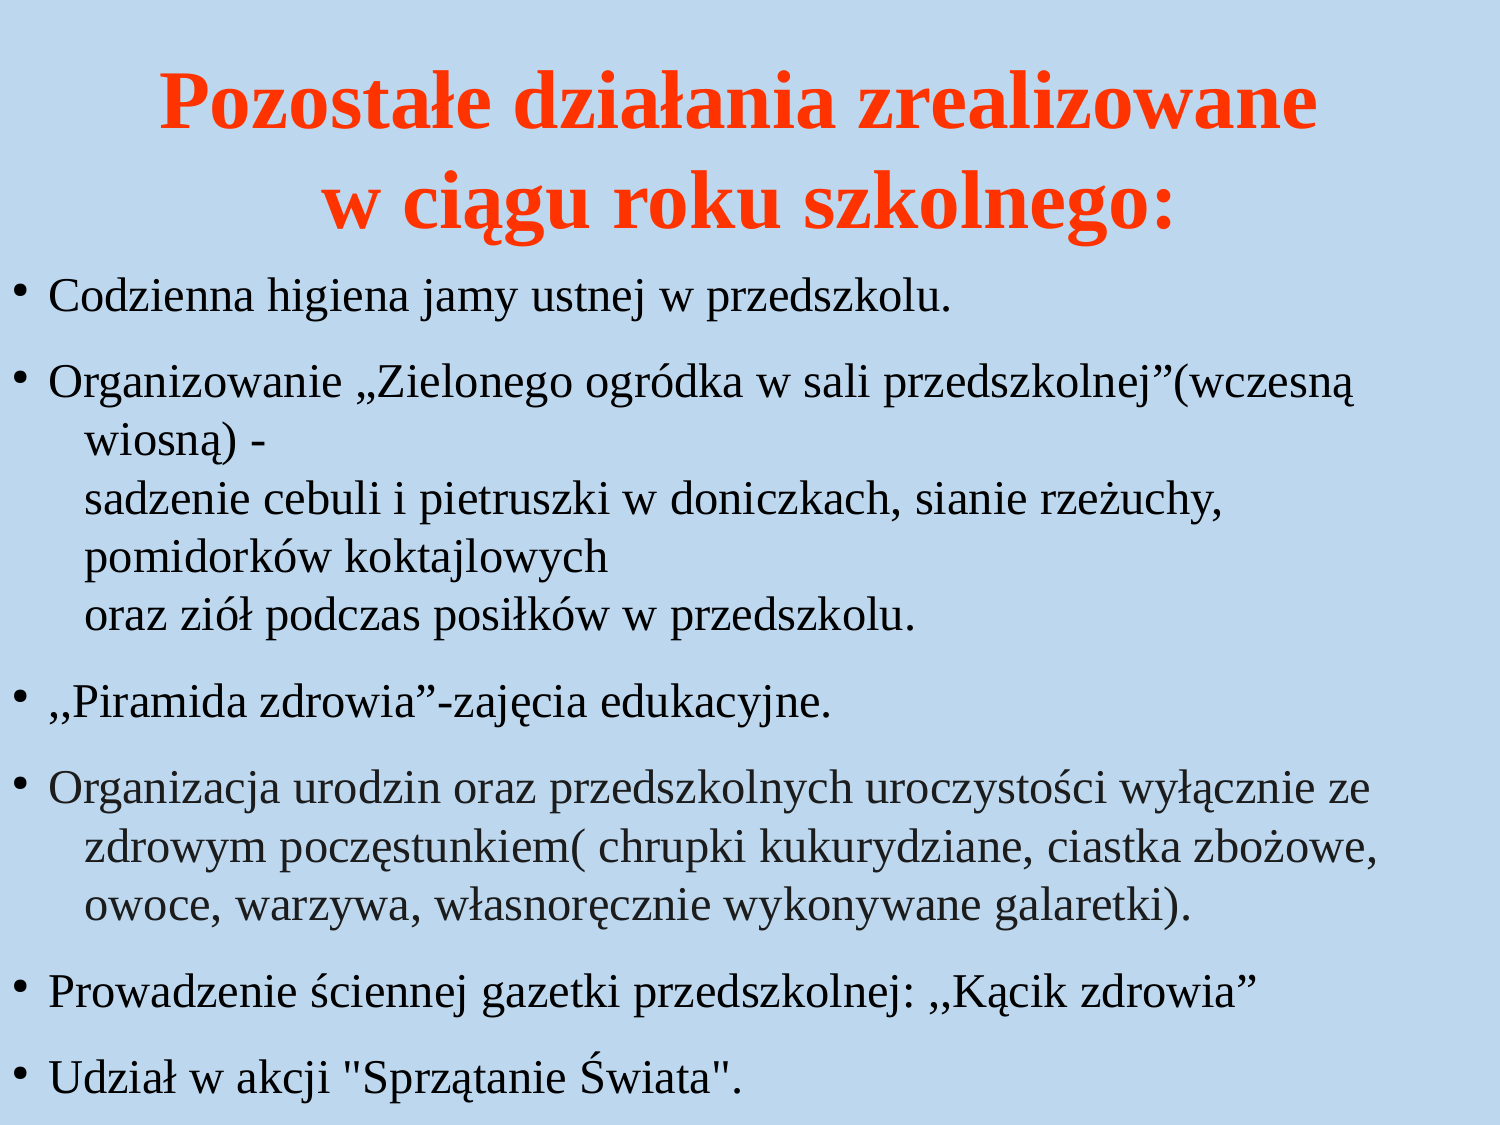

# Pozostałe działania zrealizowane w ciągu roku szkolnego:
Codzienna higiena jamy ustnej w przedszkolu.
Organizowanie „Zielonego ogródka w sali przedszkolnej”(wczesną wiosną) -
sadzenie cebuli i pietruszki w doniczkach, sianie rzeżuchy, pomidorków koktajlowych
oraz ziół podczas posiłków w przedszkolu.
,,Piramida zdrowia”-zajęcia edukacyjne.
Organizacja urodzin oraz przedszkolnych uroczystości wyłącznie ze zdrowym poczęstunkiem( chrupki kukurydziane, ciastka zbożowe, owoce, warzywa, własnoręcznie wykonywane galaretki).
Prowadzenie ściennej gazetki przedszkolnej: ,,Kącik zdrowia”
Udział w akcji "Sprzątanie Świata".